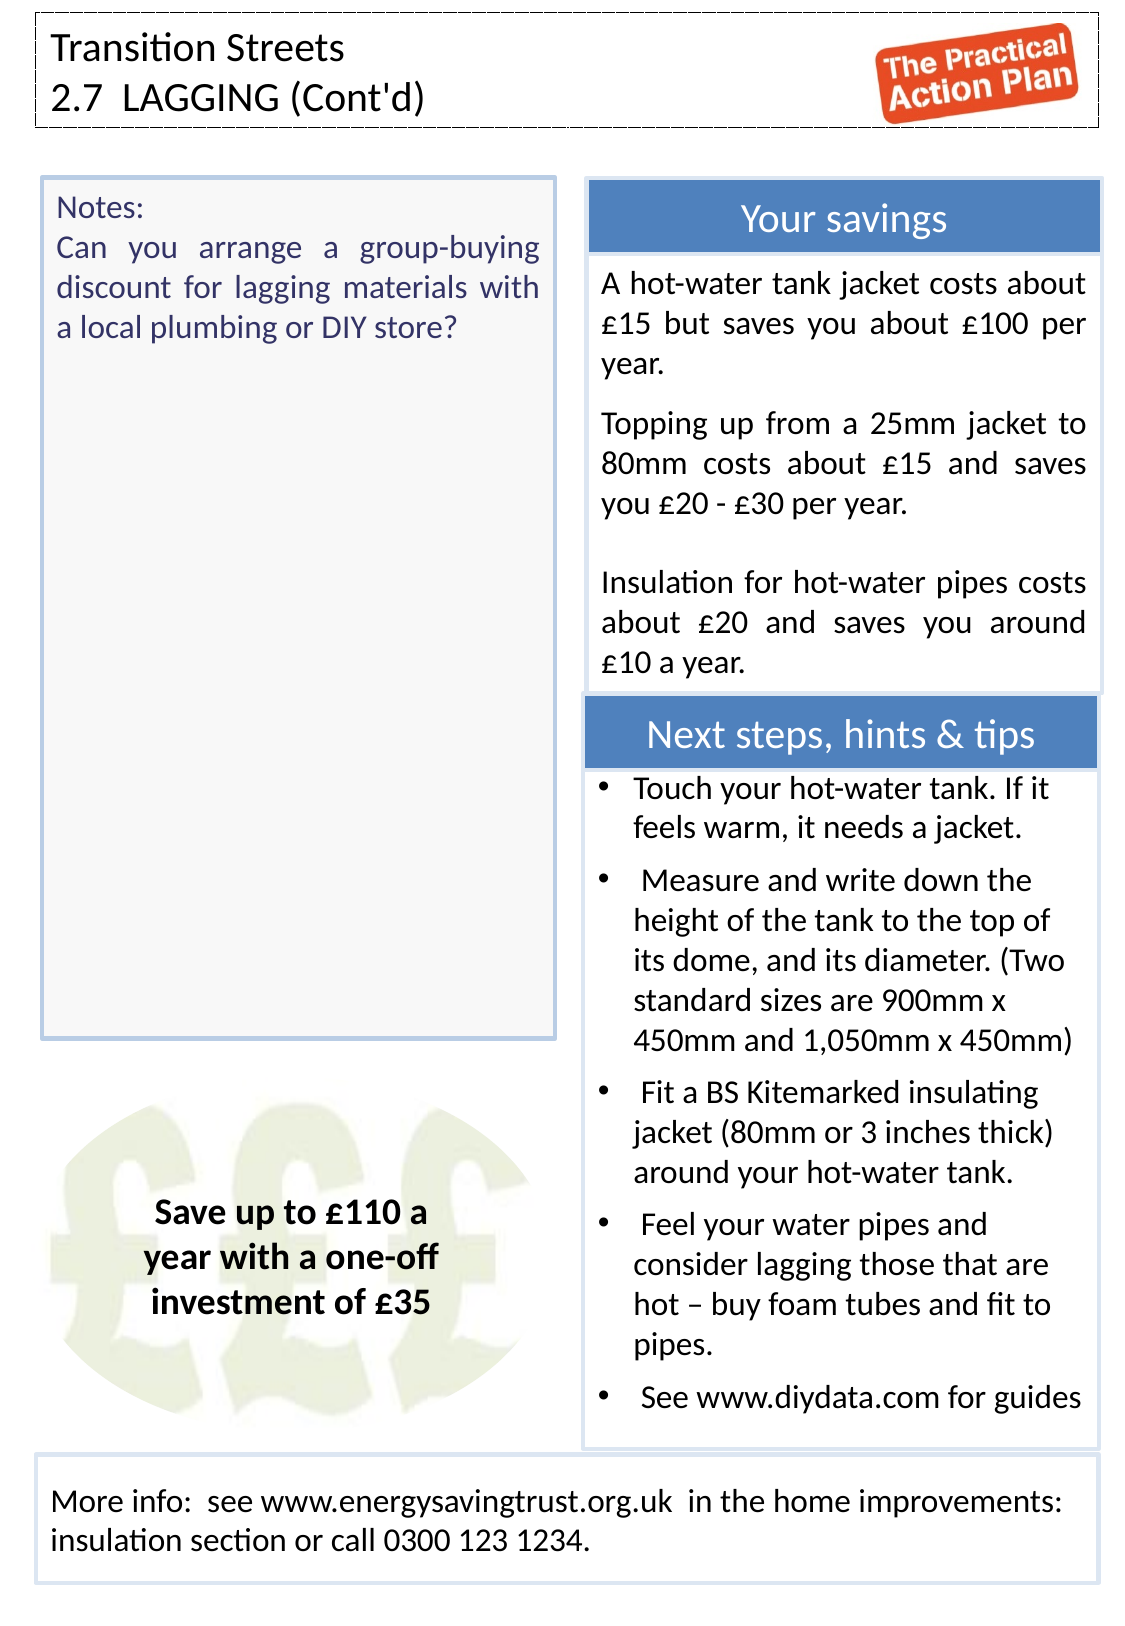

Transition Streets
2.7 LAGGING (Cont'd)
Notes:
Can you arrange a group-buying discount for lagging materials with a local plumbing or DIY store?
Your savings
A hot-water tank jacket costs about £15 but saves you about £100 per year.
Topping up from a 25mm jacket to 80mm costs about £15 and saves you £20 - £30 per year.
Insulation for hot-water pipes costs about £20 and saves you around £10 a year.
Next steps, hints & tips
Touch your hot-water tank. If it feels warm, it needs a jacket.
 Measure and write down the height of the tank to the top of its dome, and its diameter. (Two standard sizes are 900mm x 450mm and 1,050mm x 450mm)
 Fit a BS Kitemarked insulating jacket (80mm or 3 inches thick) around your hot-water tank.
 Feel your water pipes and consider lagging those that are hot – buy foam tubes and fit to pipes.
 See www.diydata.com for guides
Save up to £110 a year with a one-off investment of £35
More info: see www.energysavingtrust.org.uk in the home improvements: insulation section or call 0300 123 1234.